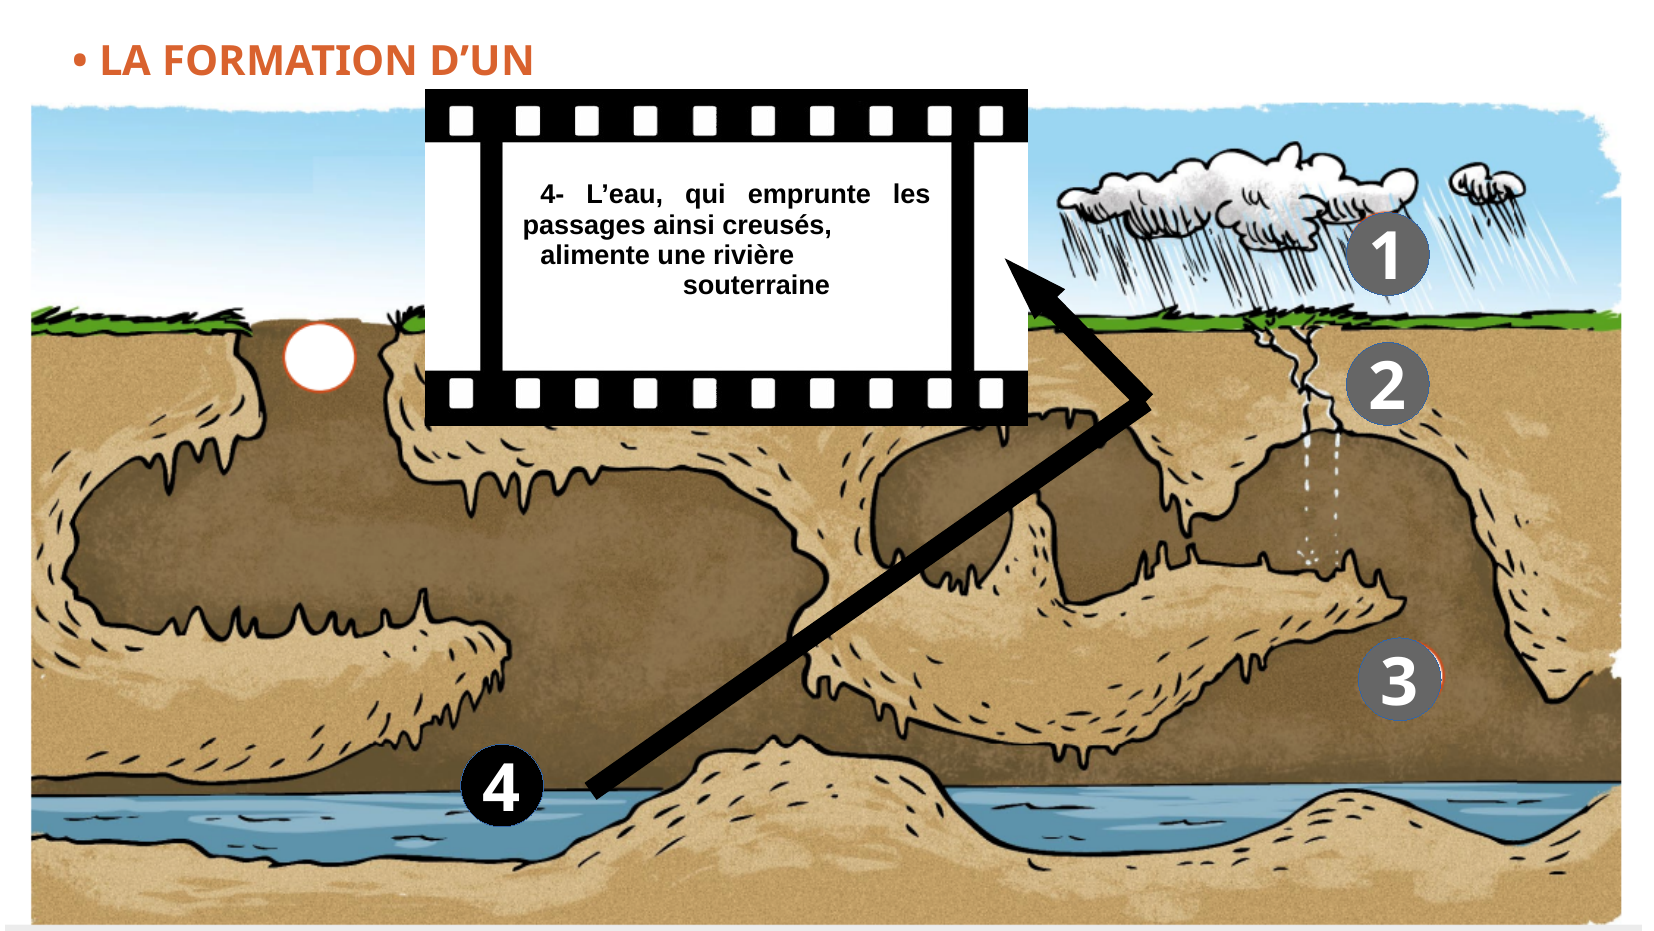

• LA FORMATION D’UN GOUFFRE
4- L’eau, qui emprunte les passages ainsi creusés,
alimente une rivière
 souterraine
1
2
3
4